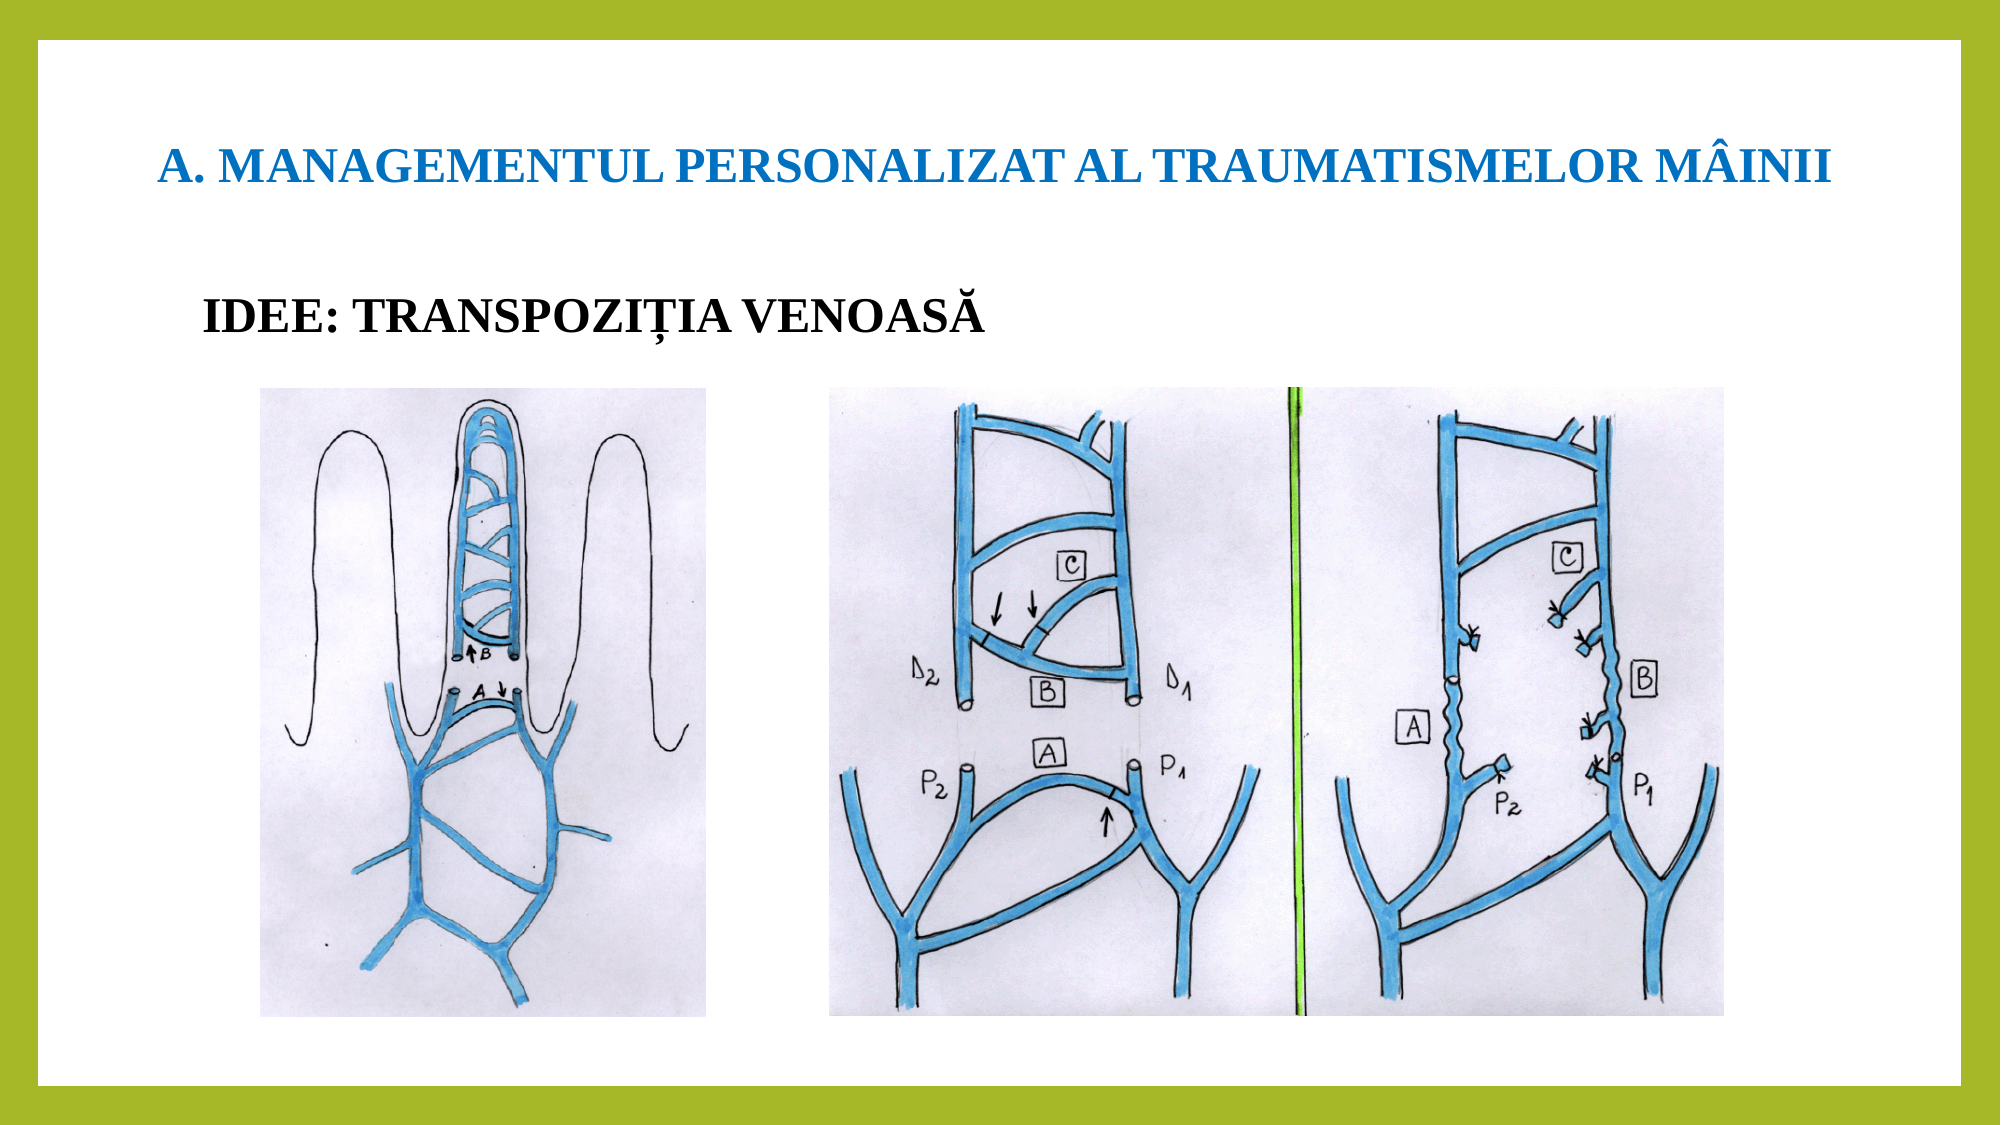

# A. MANAGEMENTUL PERSONALIZAT AL TRAUMATISMELOR MÂINII
IDEE: TRANSPOZIȚIA VENOASĂ